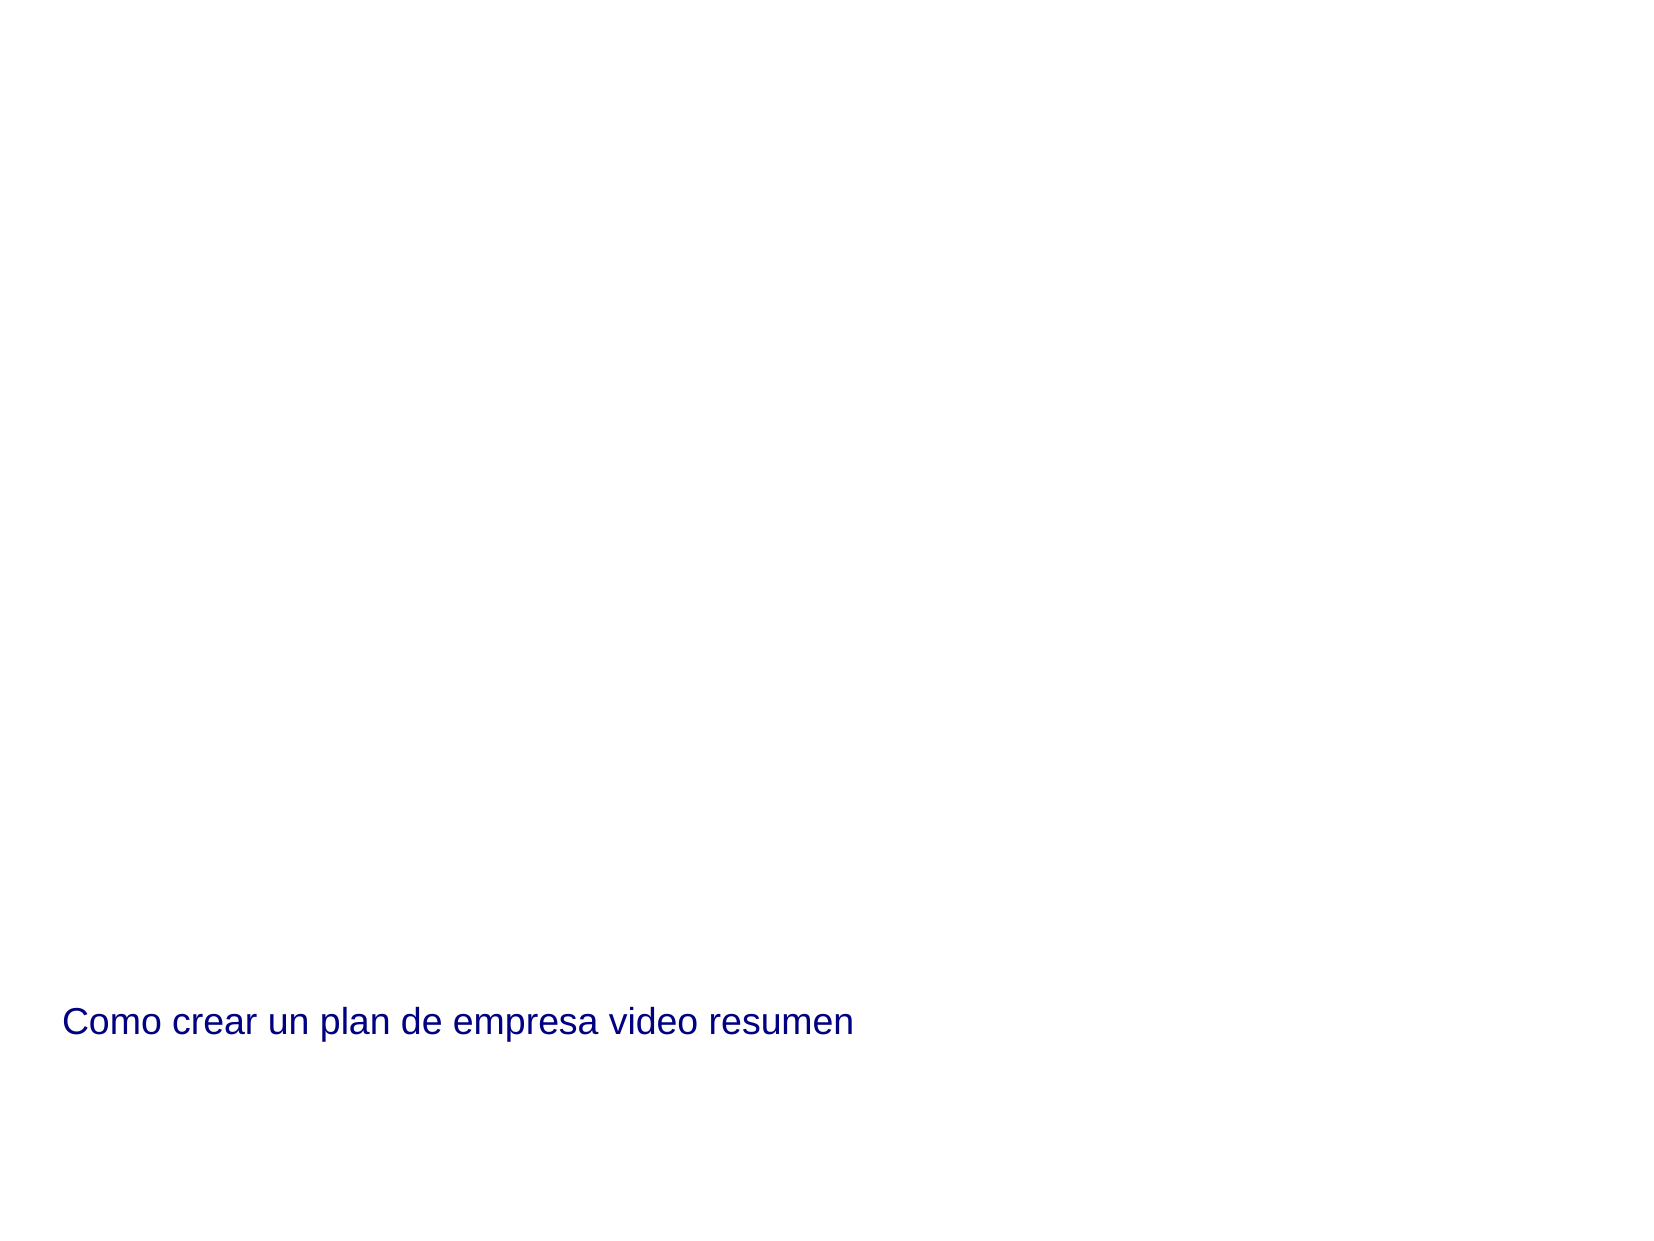

#
Como crear un plan de empresa video resumen